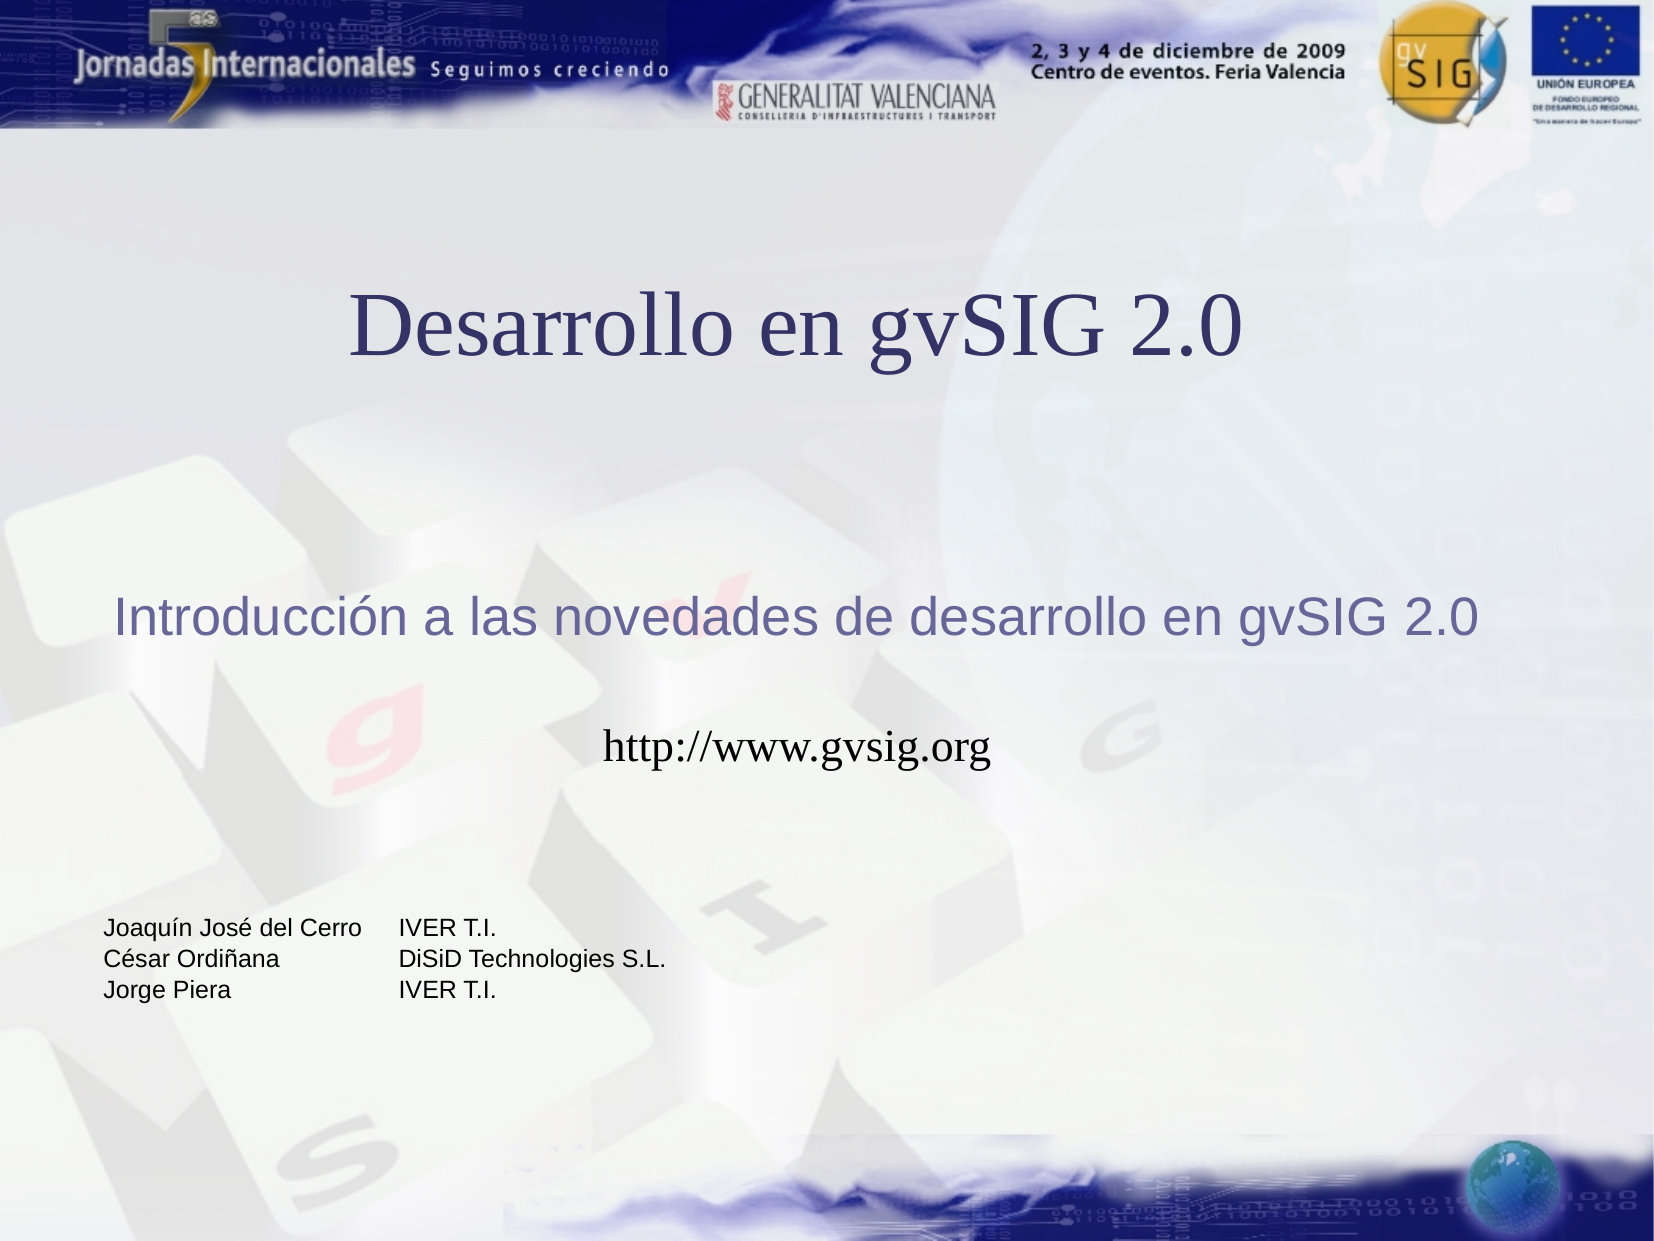

Desarrollo en gvSIG 2.0
Introducción a las novedades de desarrollo en gvSIG 2.0
http://www.gvsig.org
Joaquín José del Cerro	IVER T.I.
César Ordiñana		DiSiD Technologies S.L.
Jorge Piera			IVER T.I.